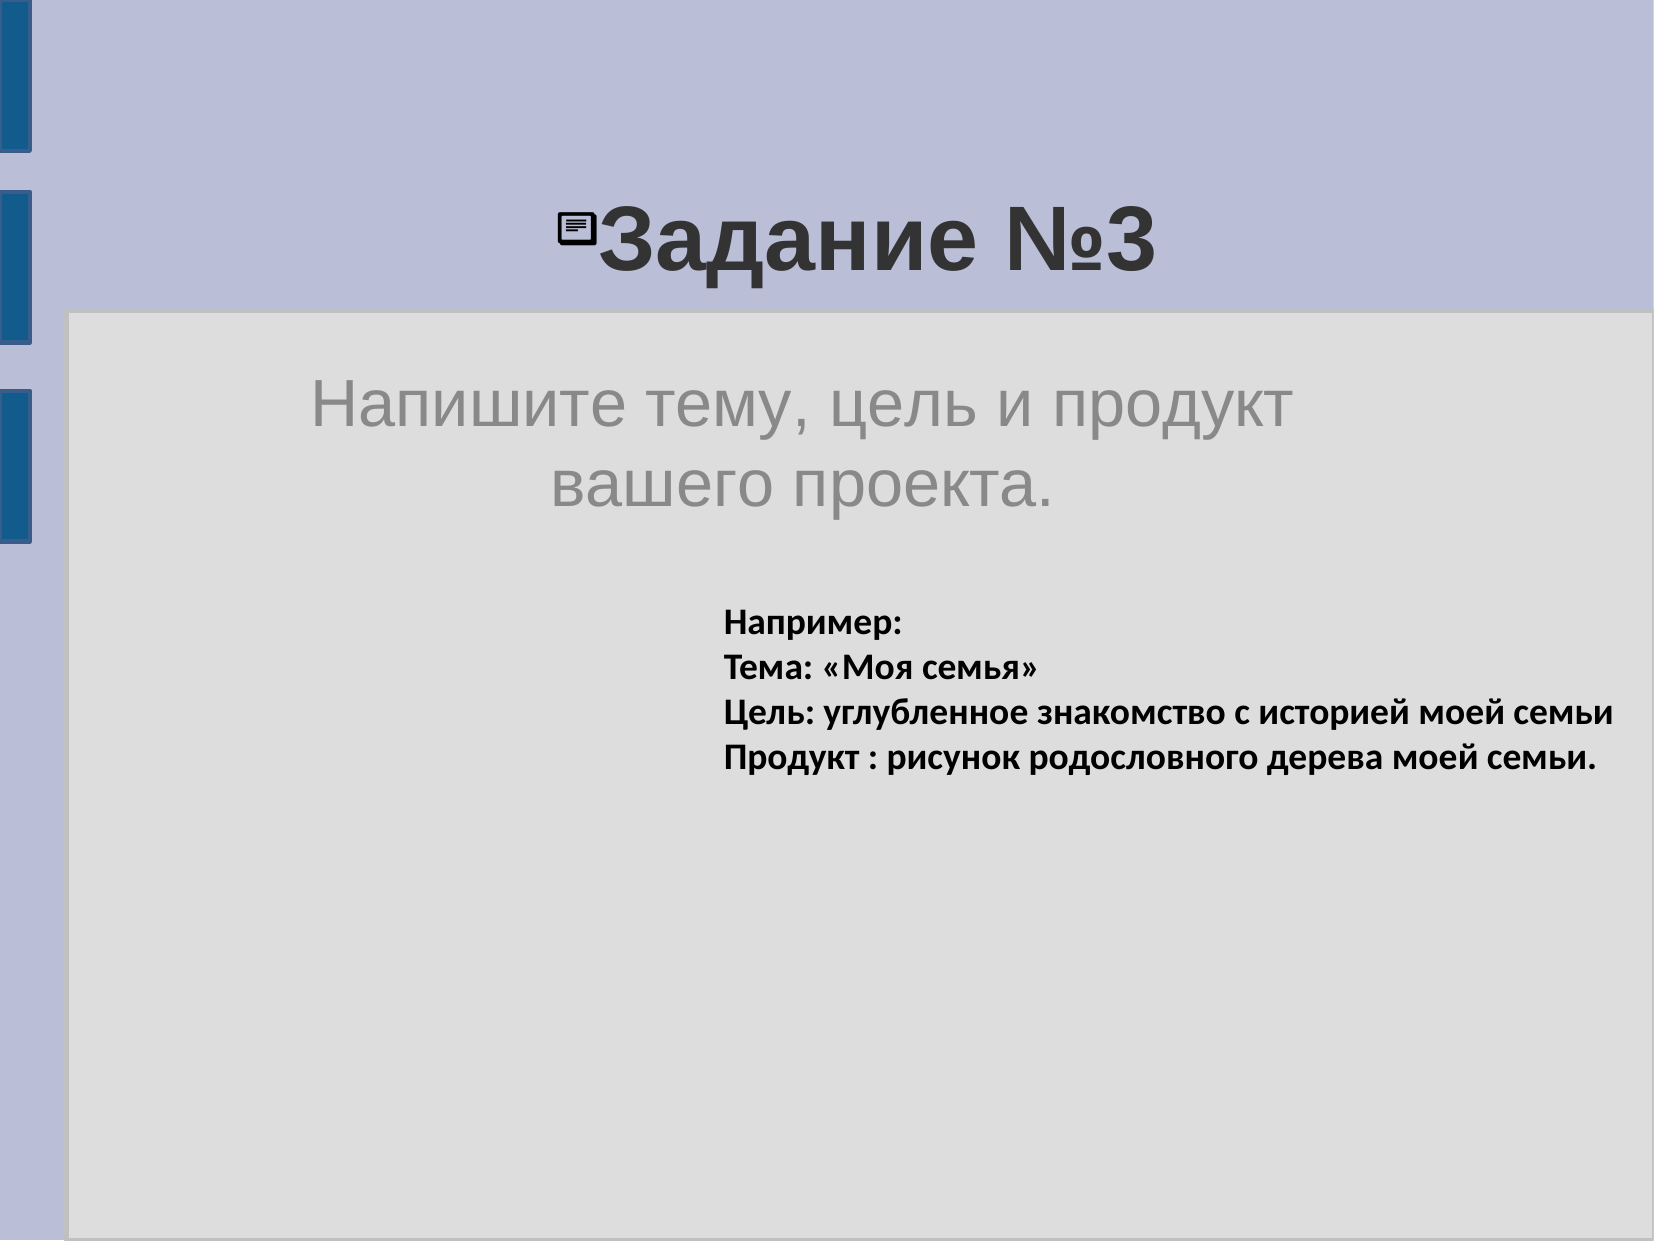

# Задание №3
Напишите тему, цель и продукт вашего проекта.
Например:
Тема: «Моя семья»
Цель: углубленное знакомство с историей моей семьи
Продукт : рисунок родословного дерева моей семьи.